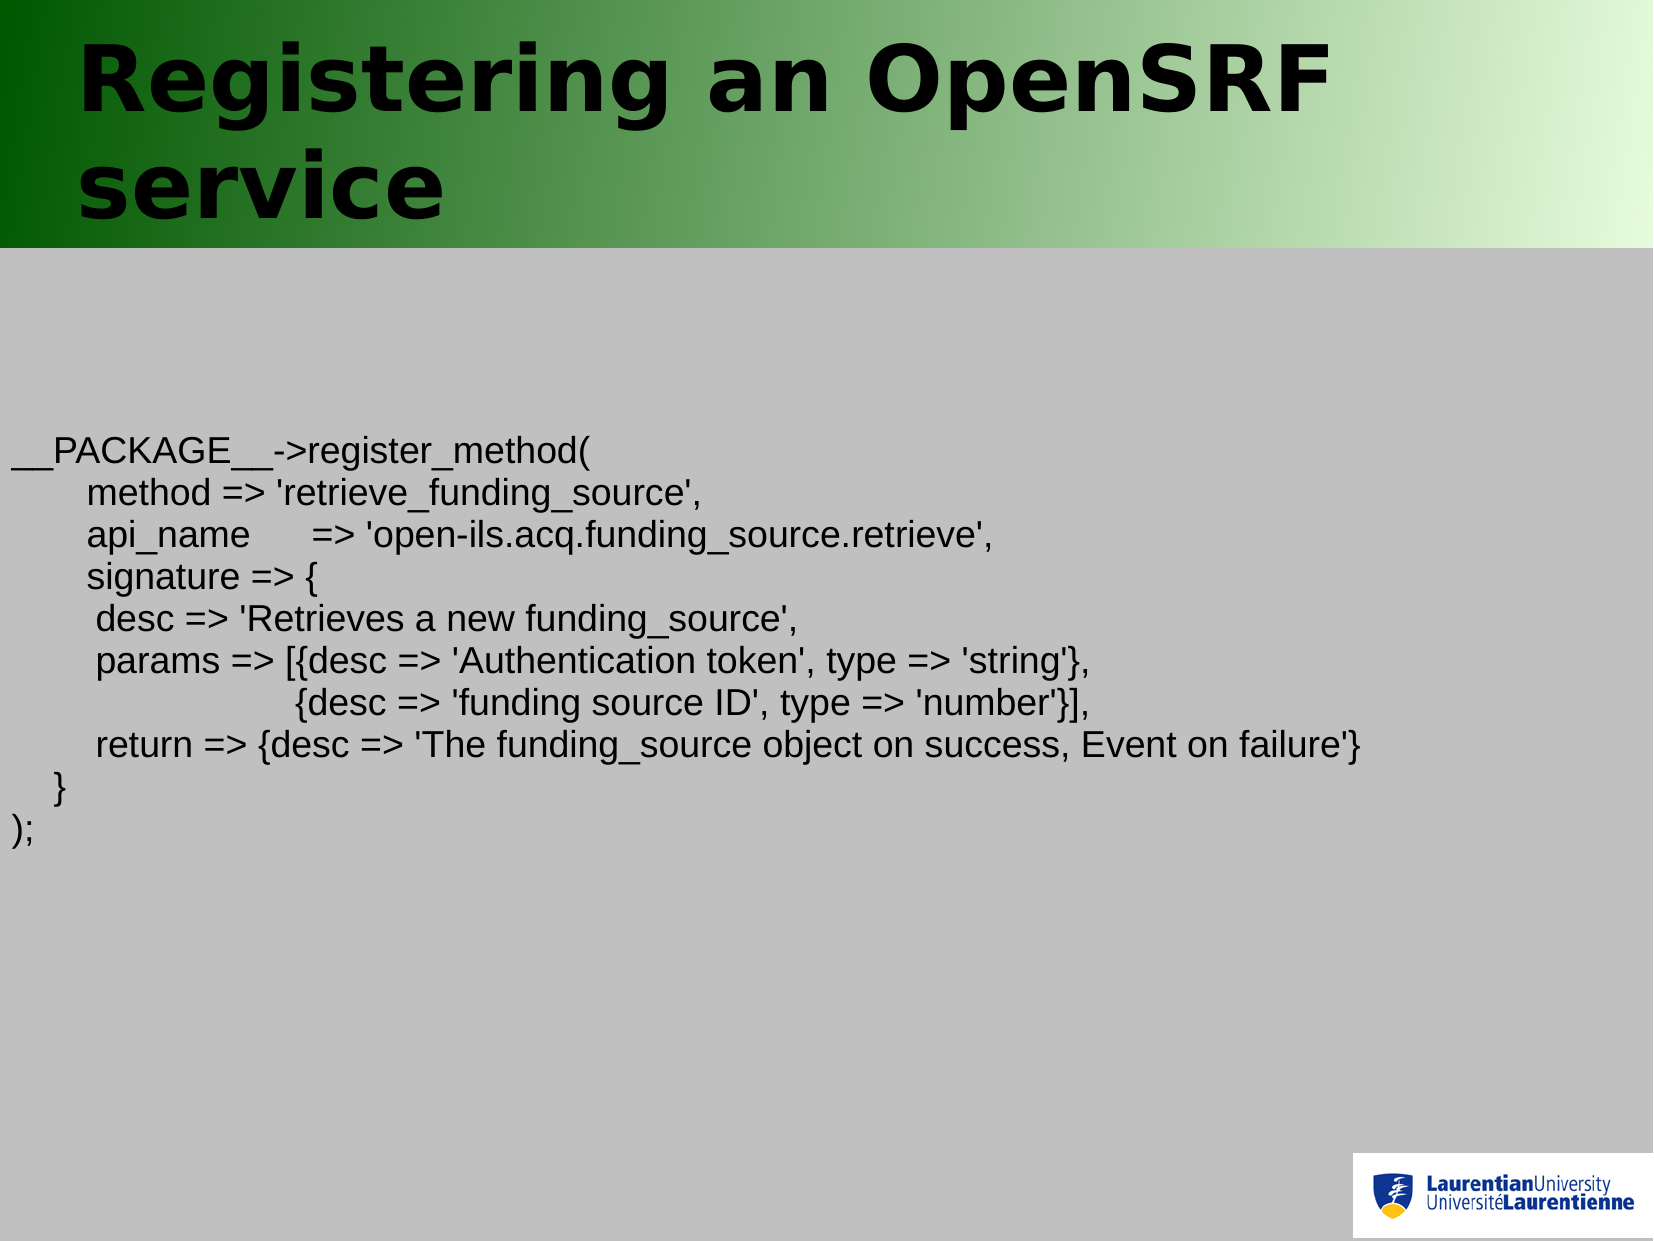

# Registering an OpenSRF service
__PACKAGE__->register_method(
	method => 'retrieve_funding_source',
	api_name	=> 'open-ils.acq.funding_source.retrieve',
	signature => {
 desc => 'Retrieves a new funding_source',
 params => [{desc => 'Authentication token', type => 'string'},
 {desc => 'funding source ID', type => 'number'}],
 return => {desc => 'The funding_source object on success, Event on failure'}
 }
);